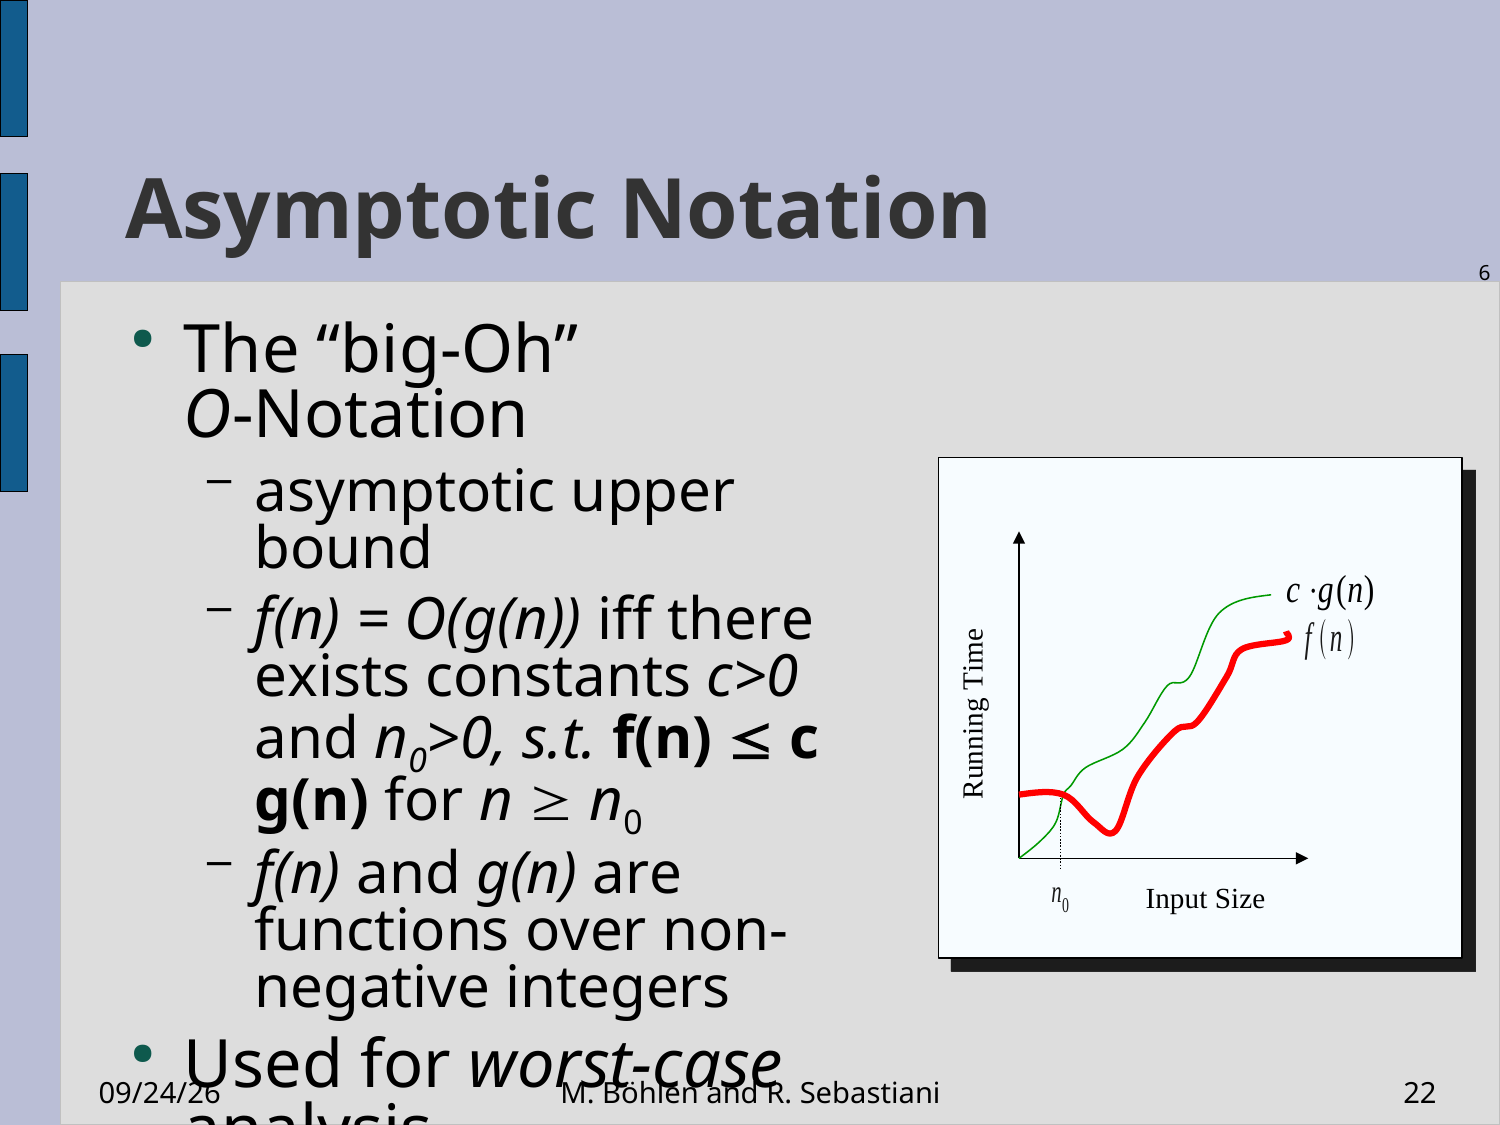

# Asymptotic Notation
6
The “big-Oh”
O-Notation
asymptotic upper bound
f(n) = O(g(n)) iff there exists constants c>0 and n0>0, s.t. f(n)  c g(n) for n  n0
f(n) and g(n) are functions over non-negative integers
Used for worst-case analysis
Running Time
Input Size
M. Böhlen and R. Sebastiani
22